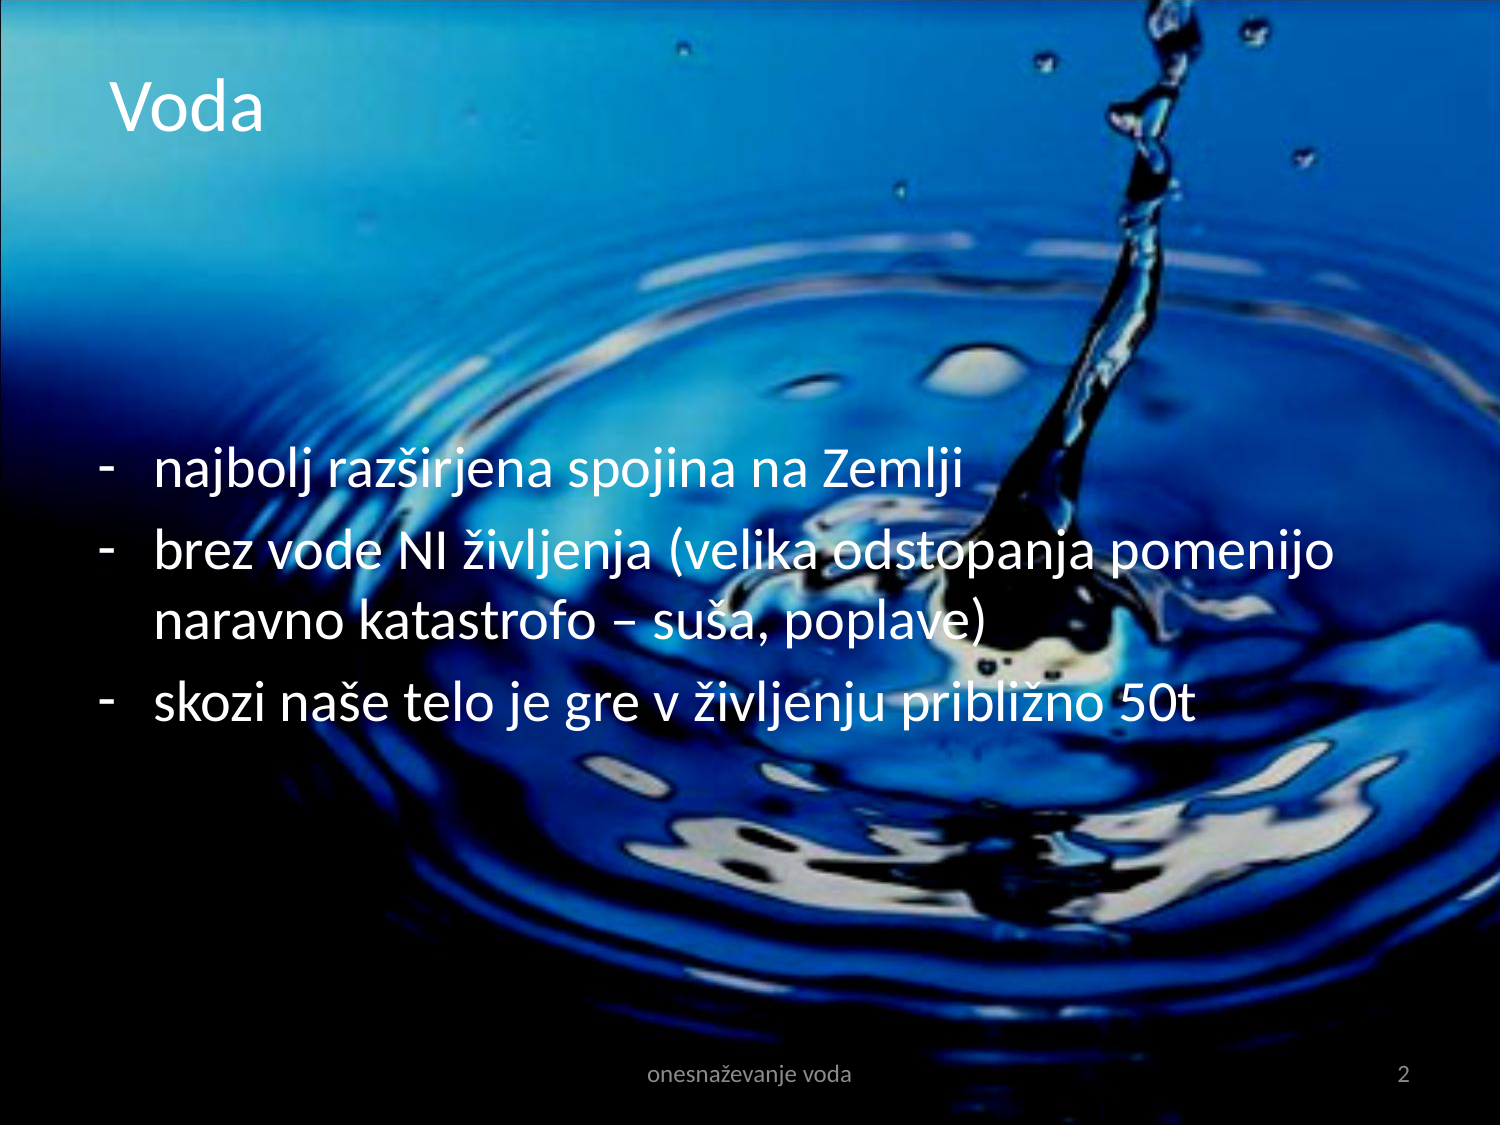

# Voda
najbolj razširjena spojina na Zemlji
brez vode NI življenja (velika odstopanja pomenijo naravno katastrofo – suša, poplave)
skozi naše telo je gre v življenju približno 50t
onesnaževanje voda